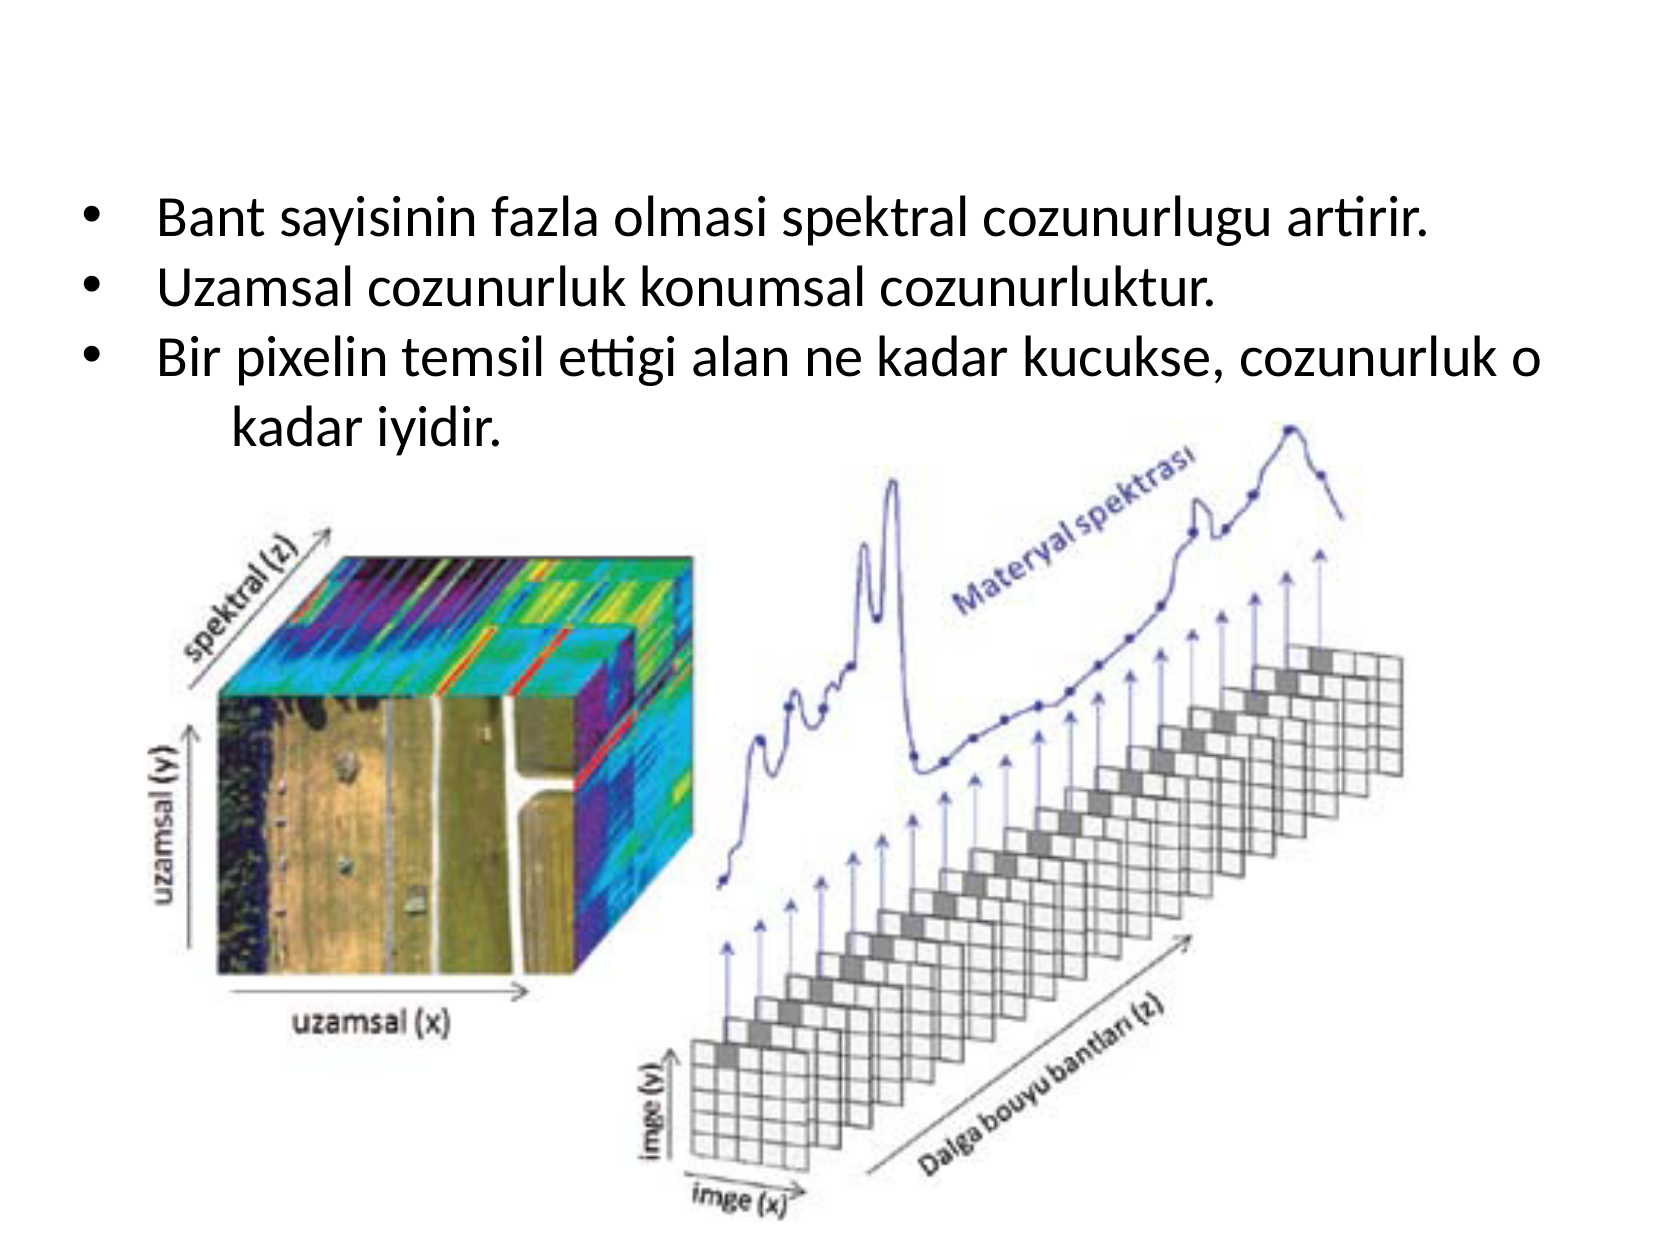

#
Bant sayisinin fazla olmasi spektral cozunurlugu artirir.
Uzamsal cozunurluk konumsal cozunurluktur.
Bir pixelin temsil ettigi alan ne kadar kucukse, cozunurluk o kadar iyidir.